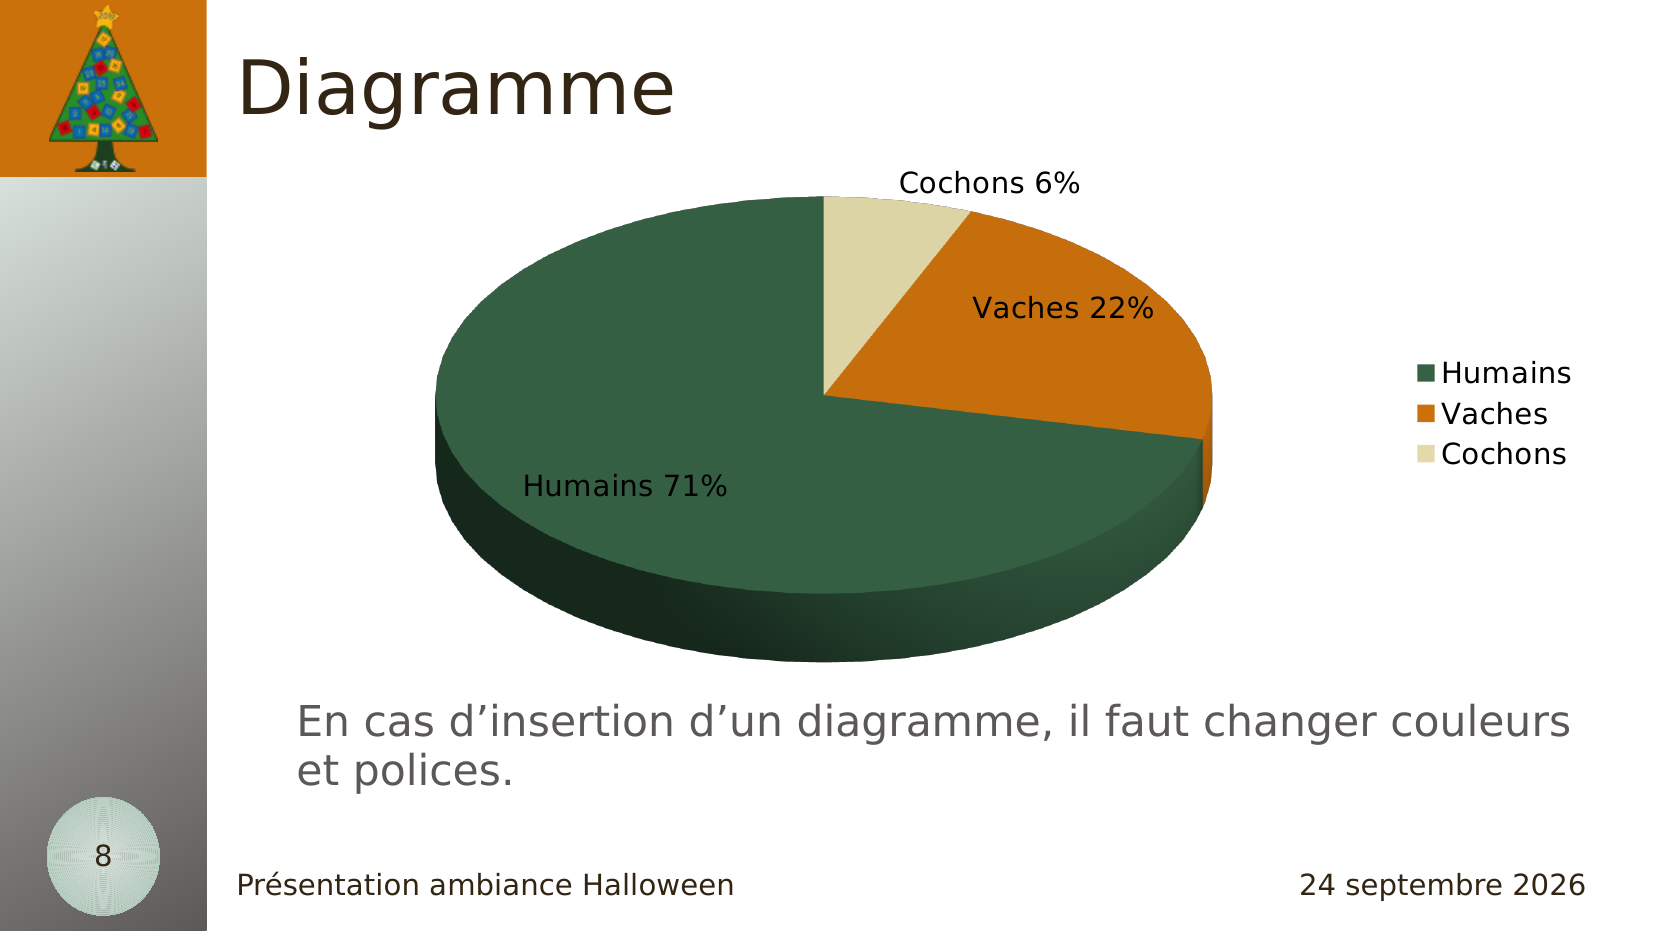

# Diagramme
[unsupported chart]
En cas d’insertion d’un diagramme, il faut changer couleurs et polices.
8
Présentation ambiance Halloween